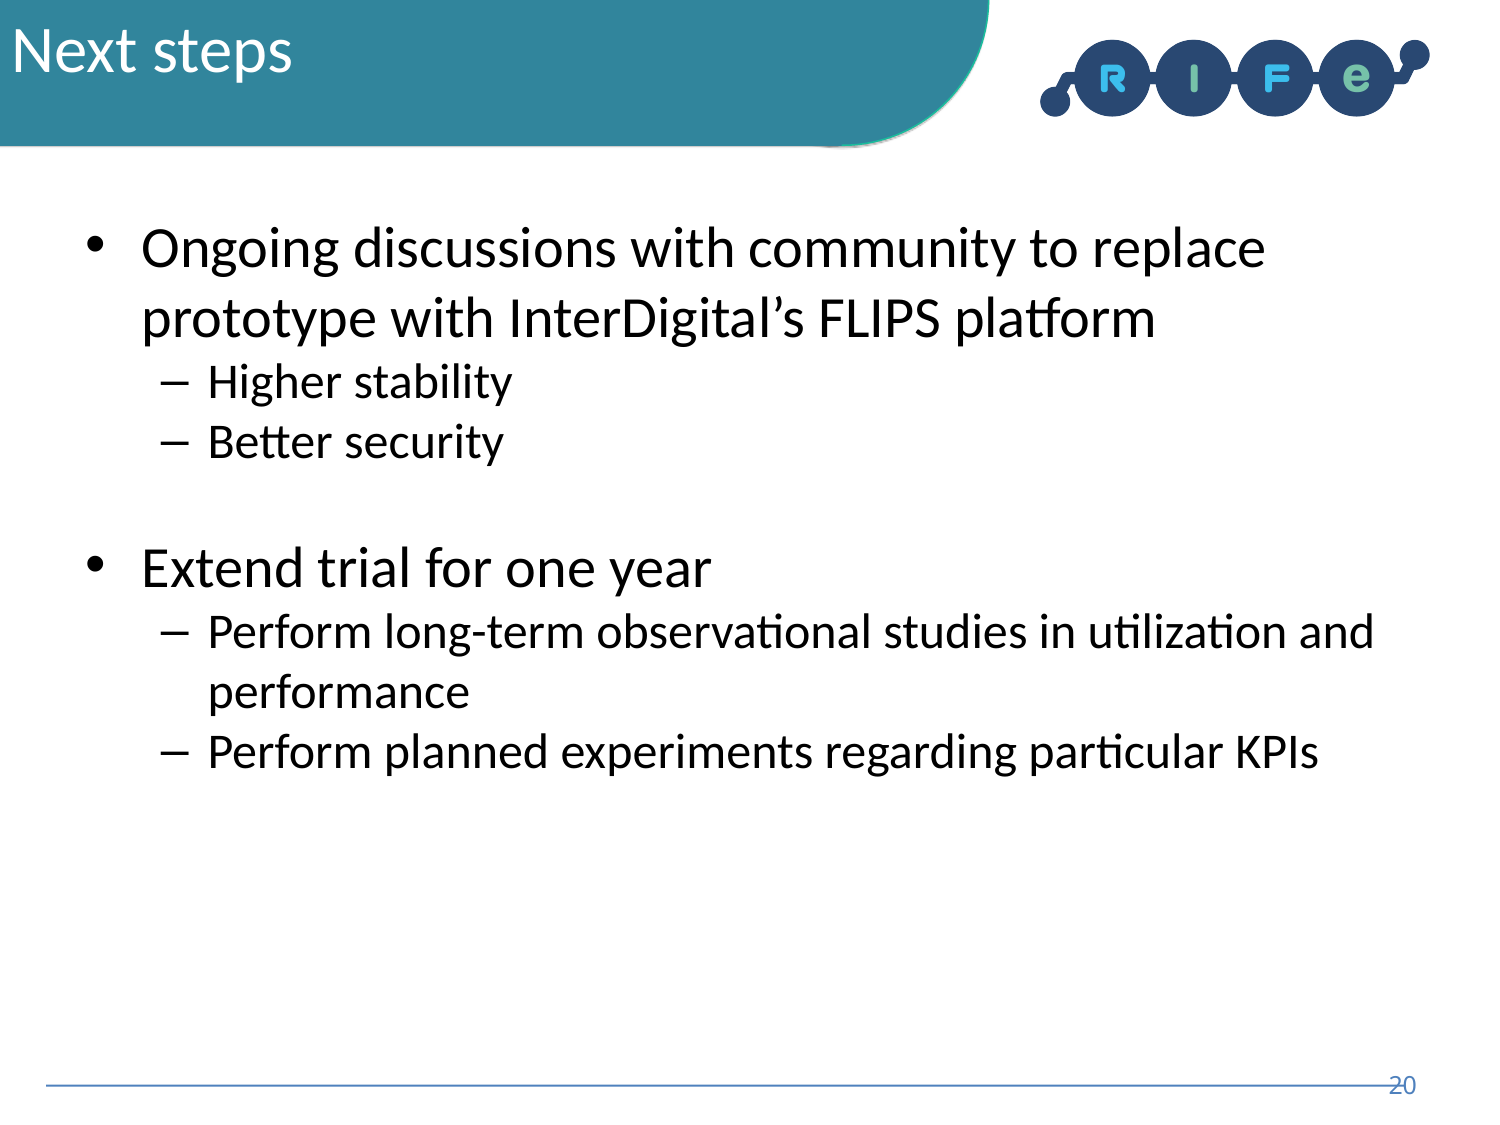

Next steps
Ongoing discussions with community to replace prototype with InterDigital’s FLIPS platform
Higher stability
Better security
Extend trial for one year
Perform long-term observational studies in utilization and performance
Perform planned experiments regarding particular KPIs